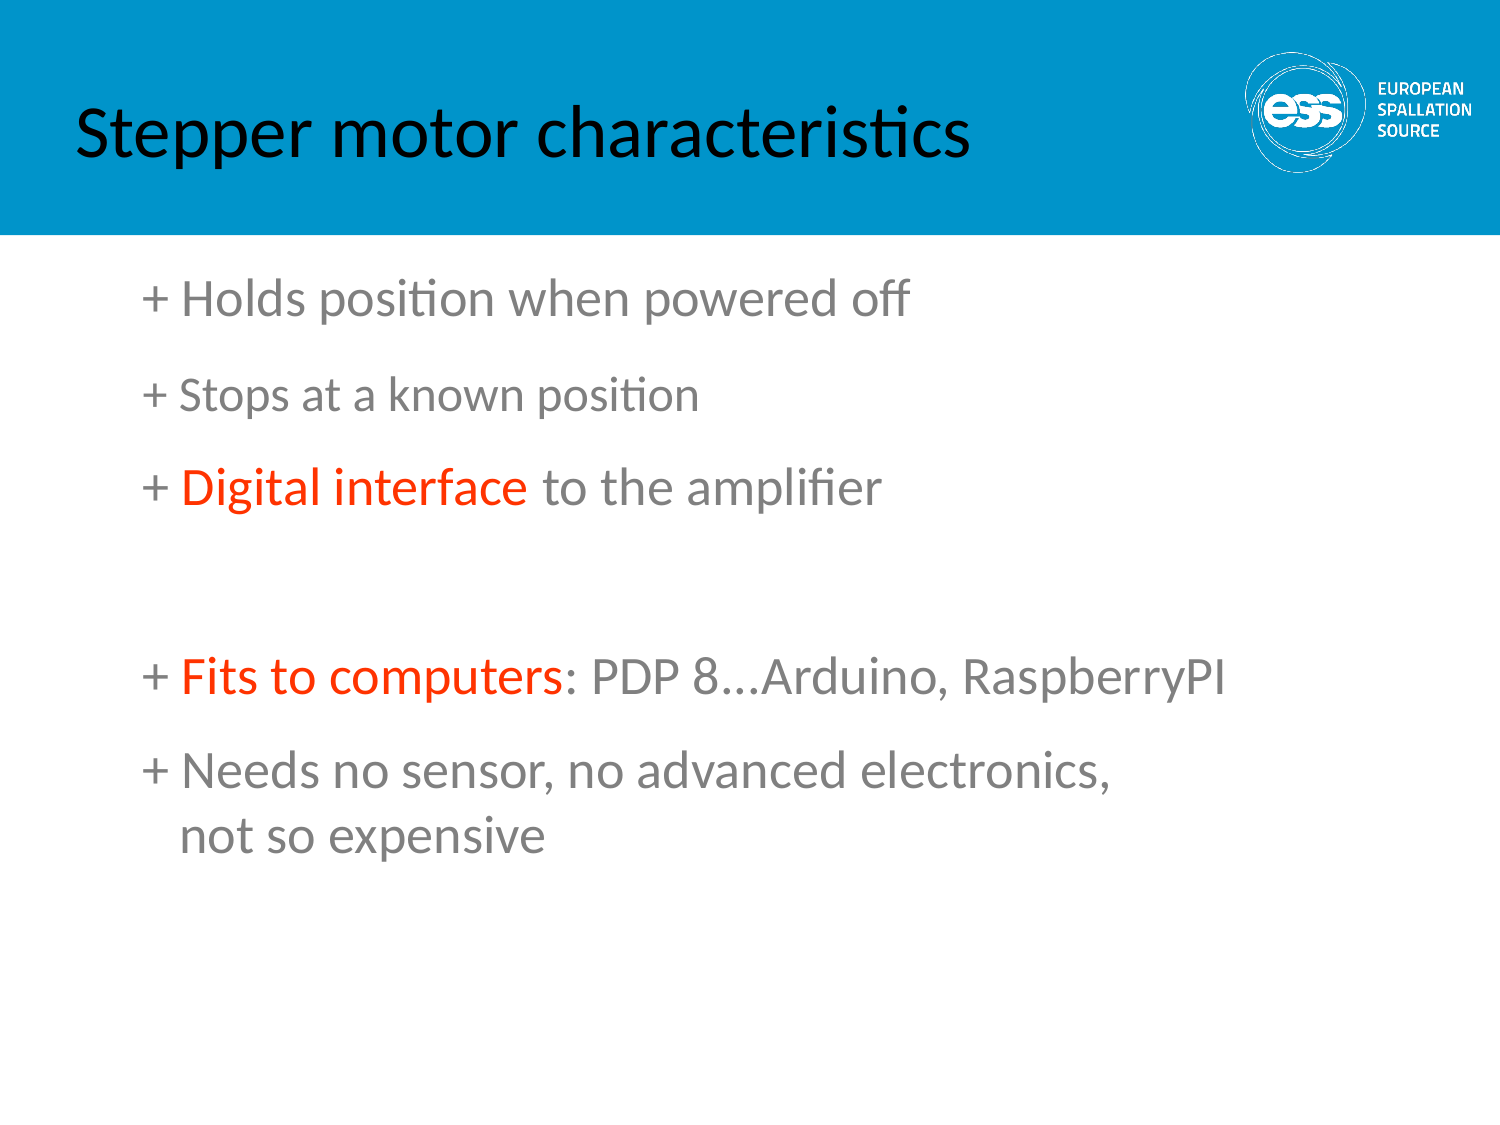

# Stepper motor characteristics
 + Holds position when powered off
 + Stops at a known position
 + Digital interface to the amplifier
 + Fits to computers: PDP 8...Arduino, RaspberryPI
 + Needs no sensor, no advanced electronics,
 not so expensive